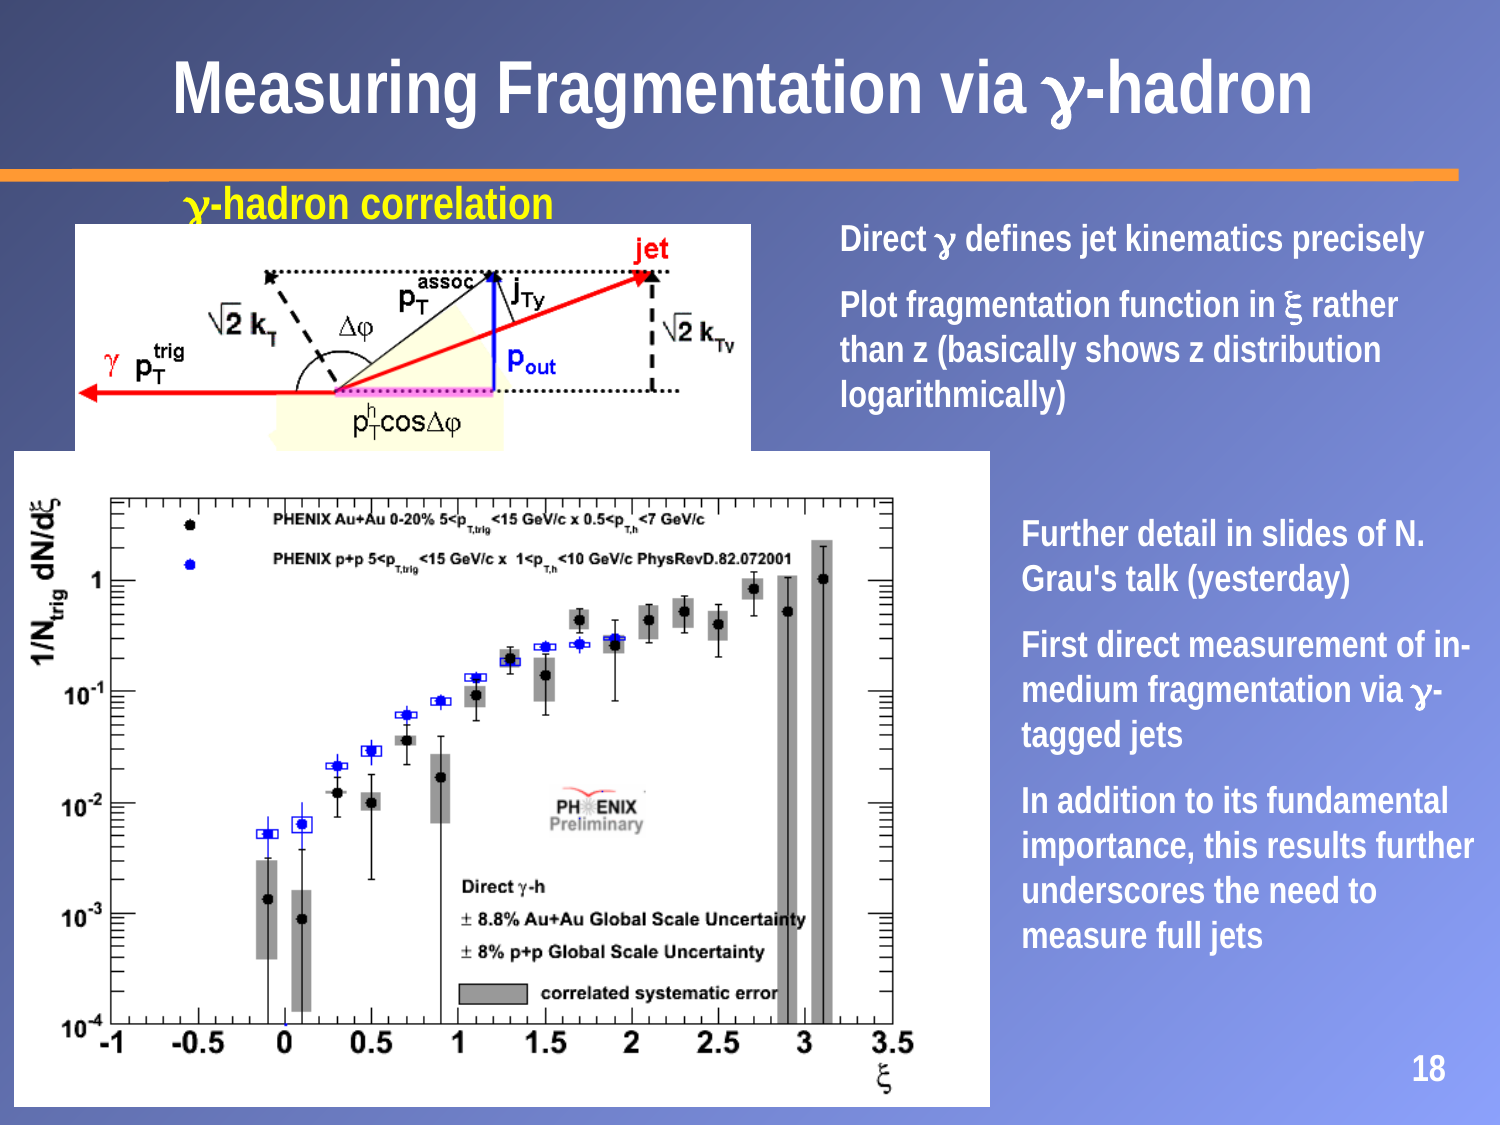

# Measuring Fragmentation via g-hadron
g-hadron correlation
Direct g defines jet kinematics precisely
Plot fragmentation function in x rather than z (basically shows z distribution logarithmically)
Further detail in slides of N. Grau's talk (yesterday)
First direct measurement of in-medium fragmentation via g-tagged jets
In addition to its fundamental importance, this results further underscores the need to measure full jets
18